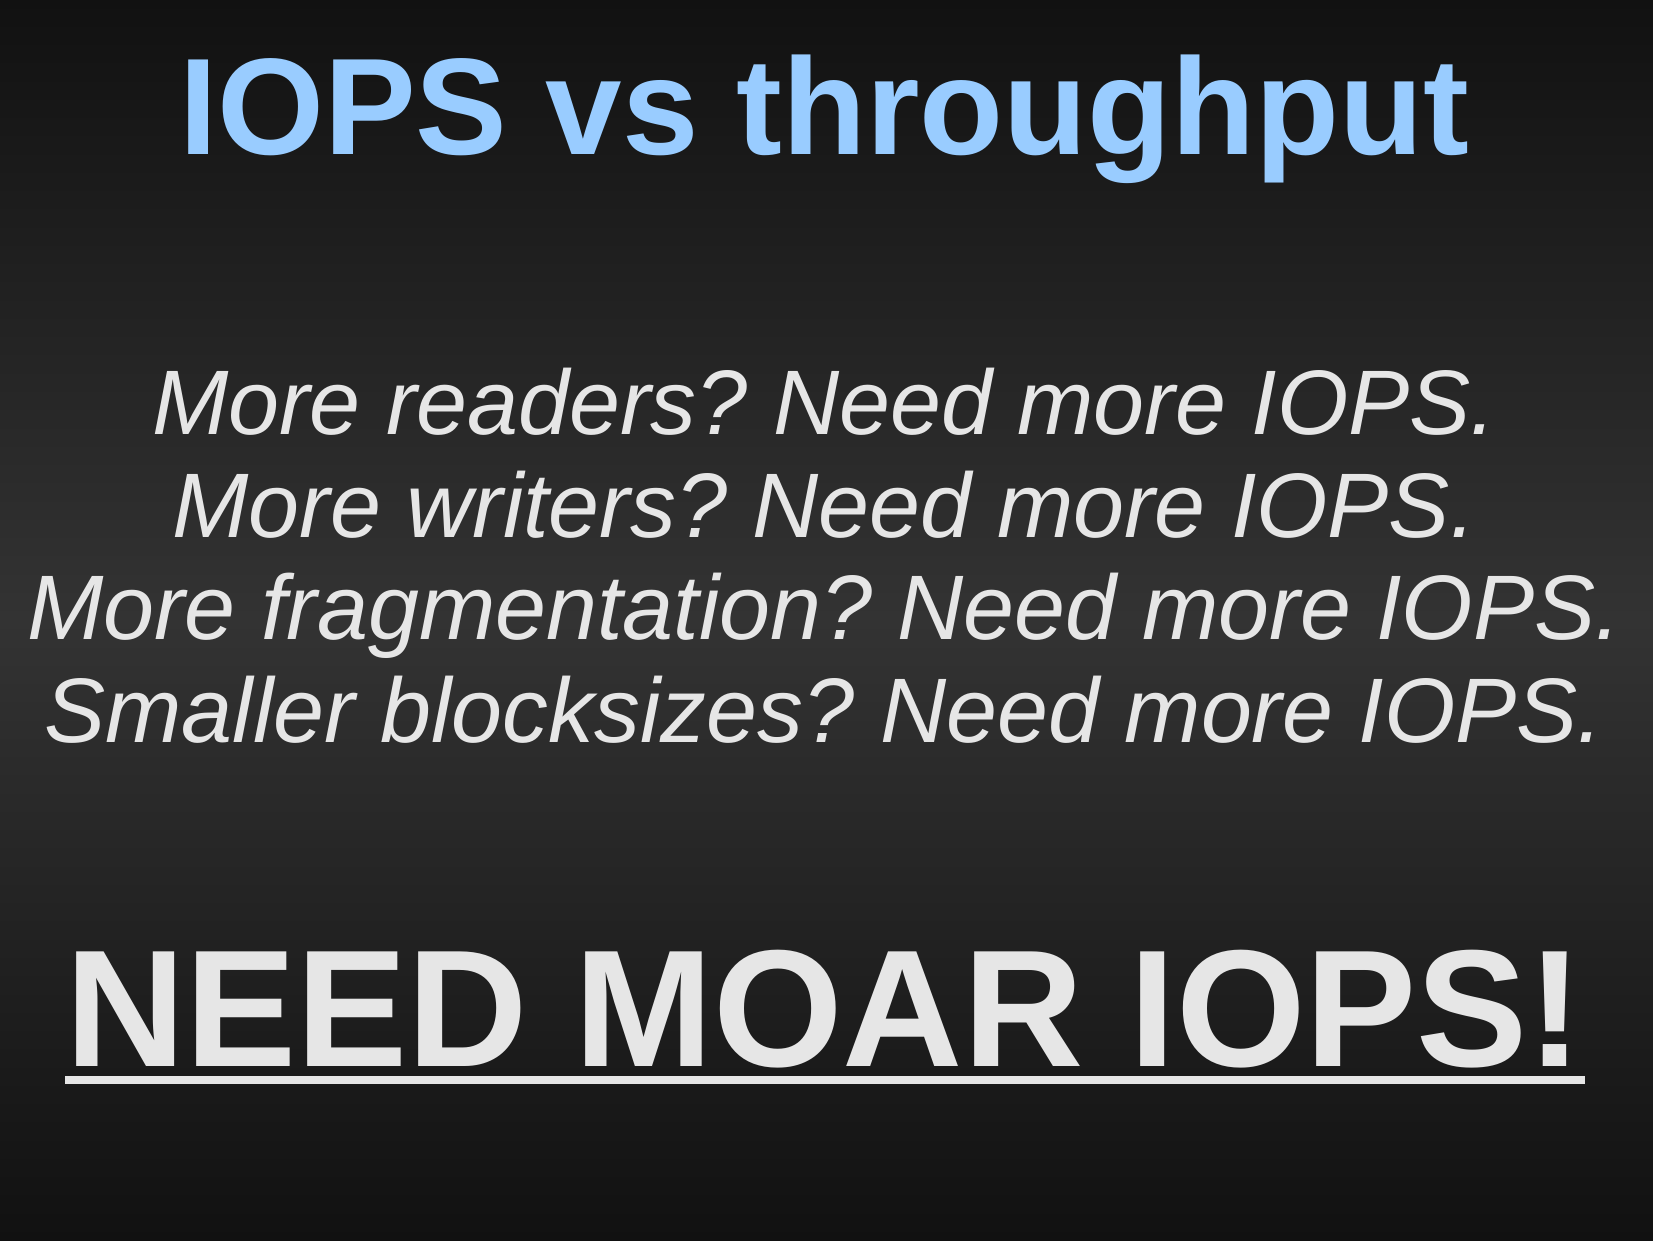

# IOPS vs throughput
More readers? Need more IOPS.
More writers? Need more IOPS.
More fragmentation? Need more IOPS. Smaller blocksizes? Need more IOPS.
NEED MOAR IOPS!